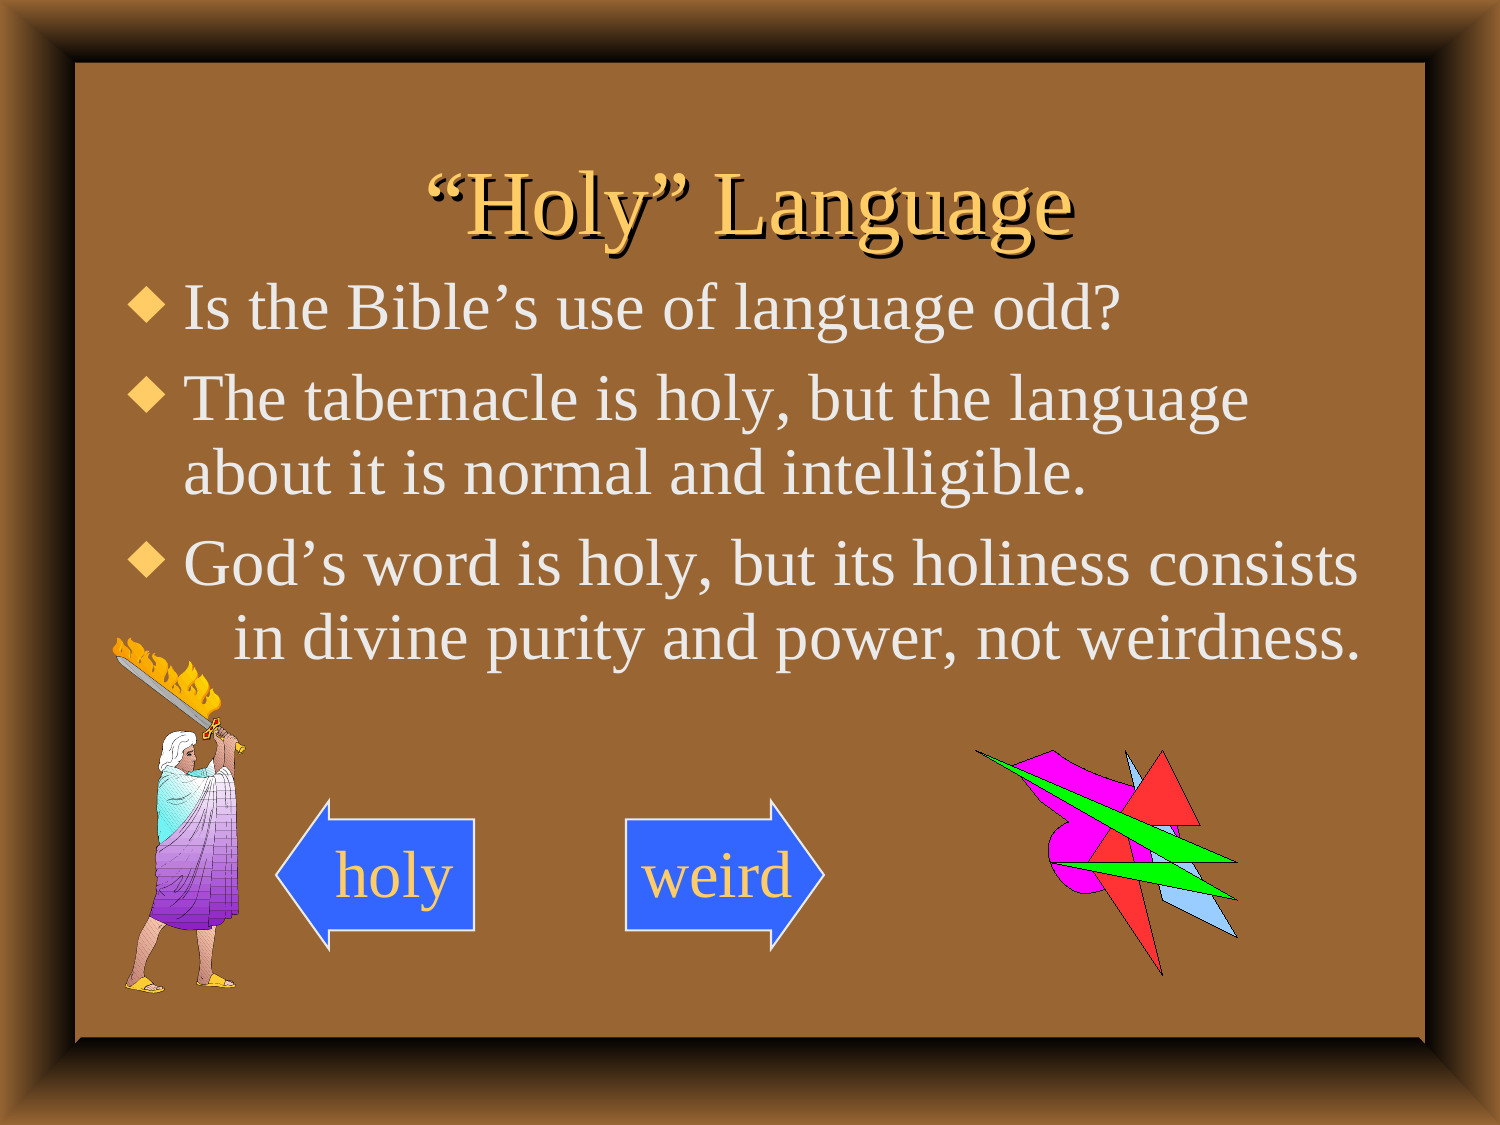

# “Holy” Language
Is the Bible’s use of language odd?
The tabernacle is holy, but the language about it is normal and intelligible.
God’s word is holy, but its holiness consists
 in divine purity and power, not weirdness.
holy
weird